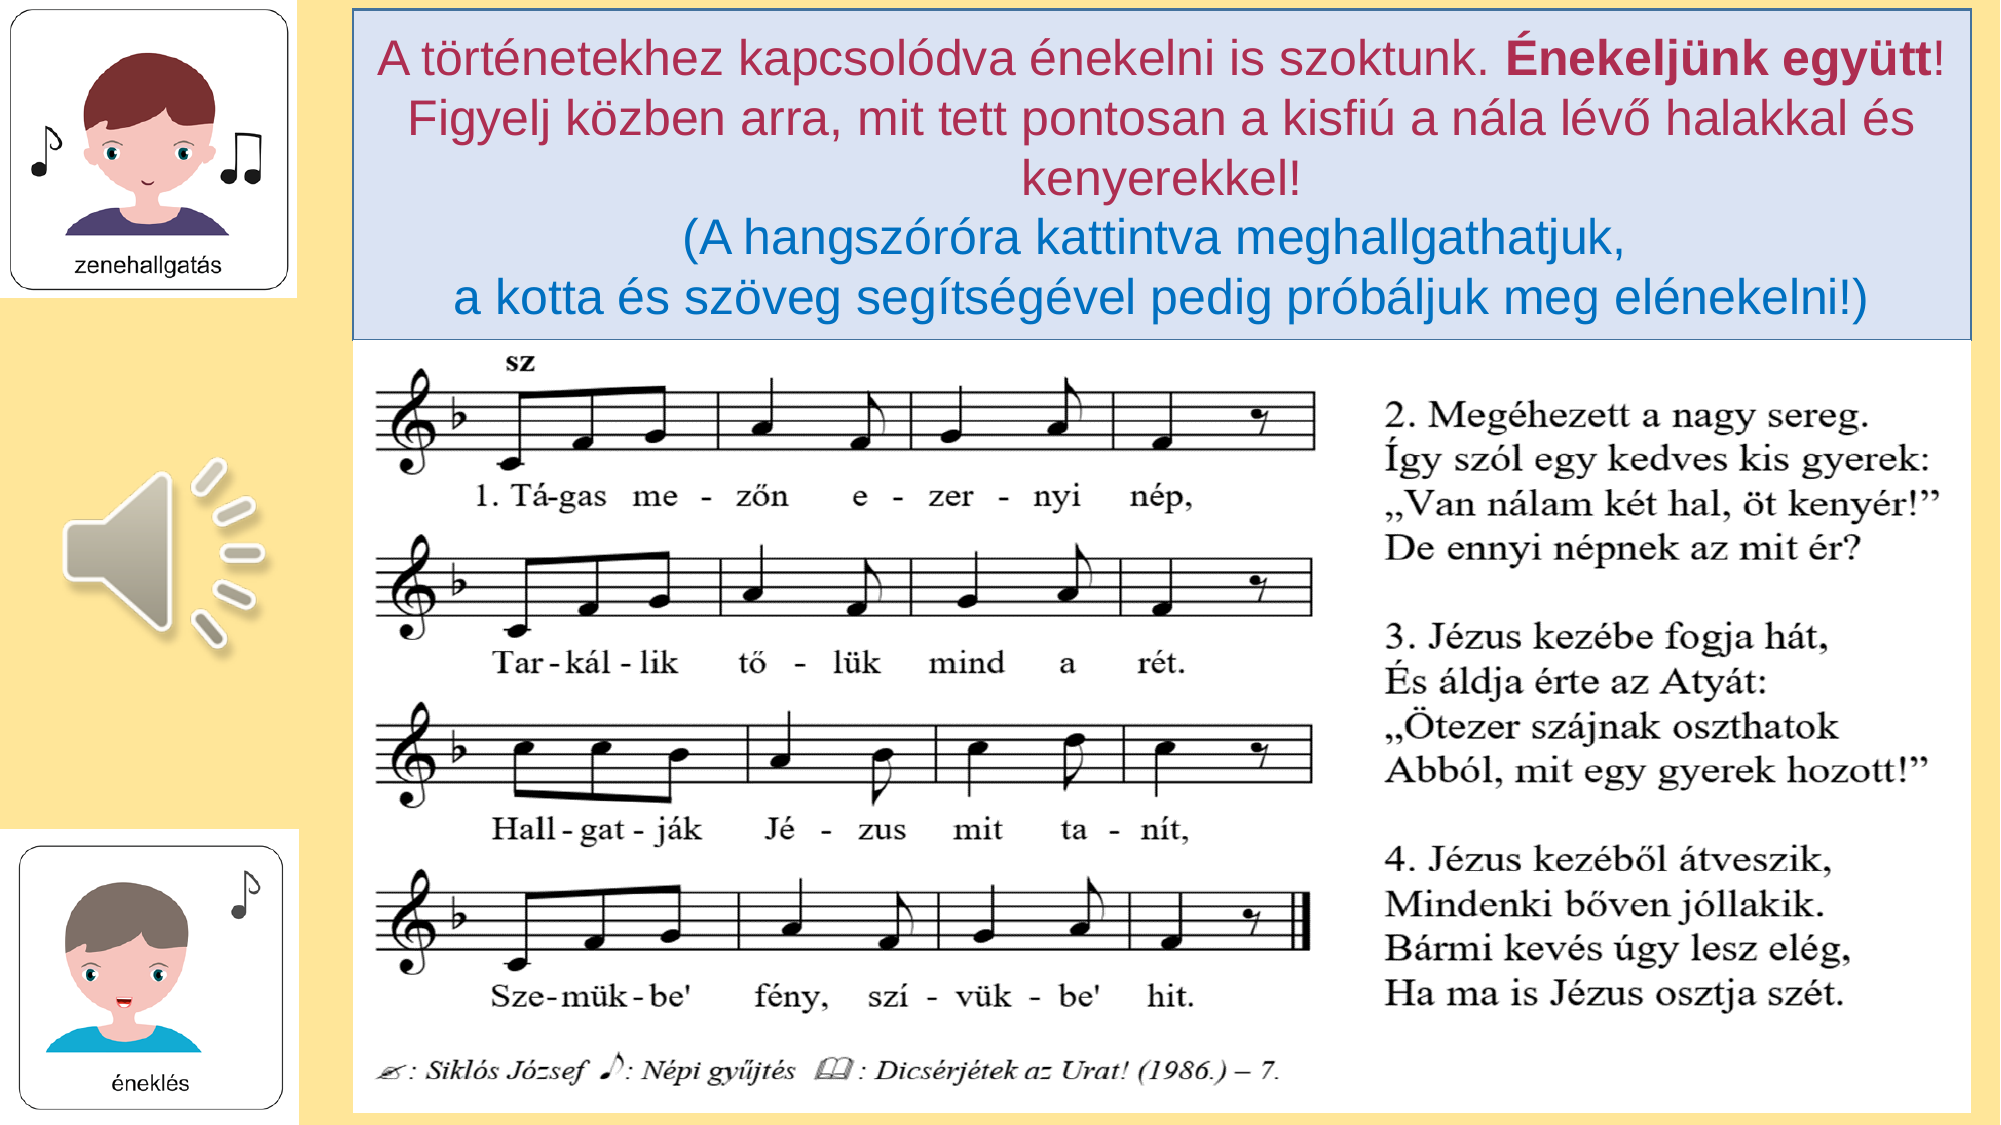

A történetekhez kapcsolódva énekelni is szoktunk. Énekeljünk együtt!
Figyelj közben arra, mit tett pontosan a kisfiú a nála lévő halakkal és kenyerekkel!
(A hangszóróra kattintva meghallgathatjuk,
a kotta és szöveg segítségével pedig próbáljuk meg elénekelni!)